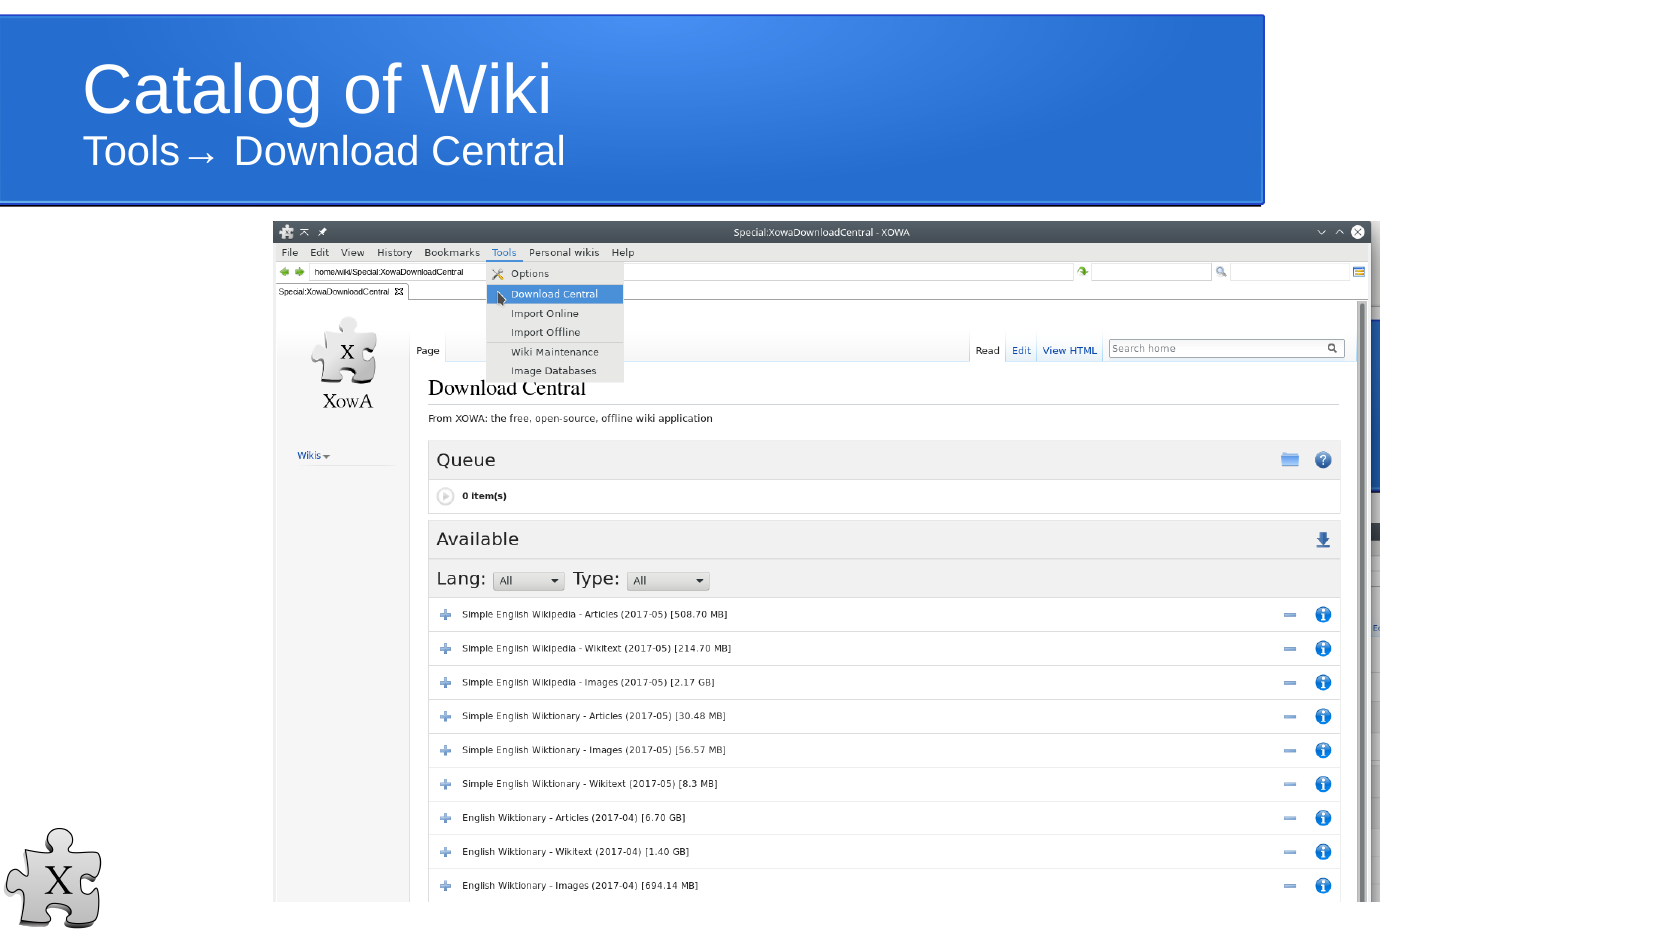

# Catalog of Wiki Tools→ Download Central